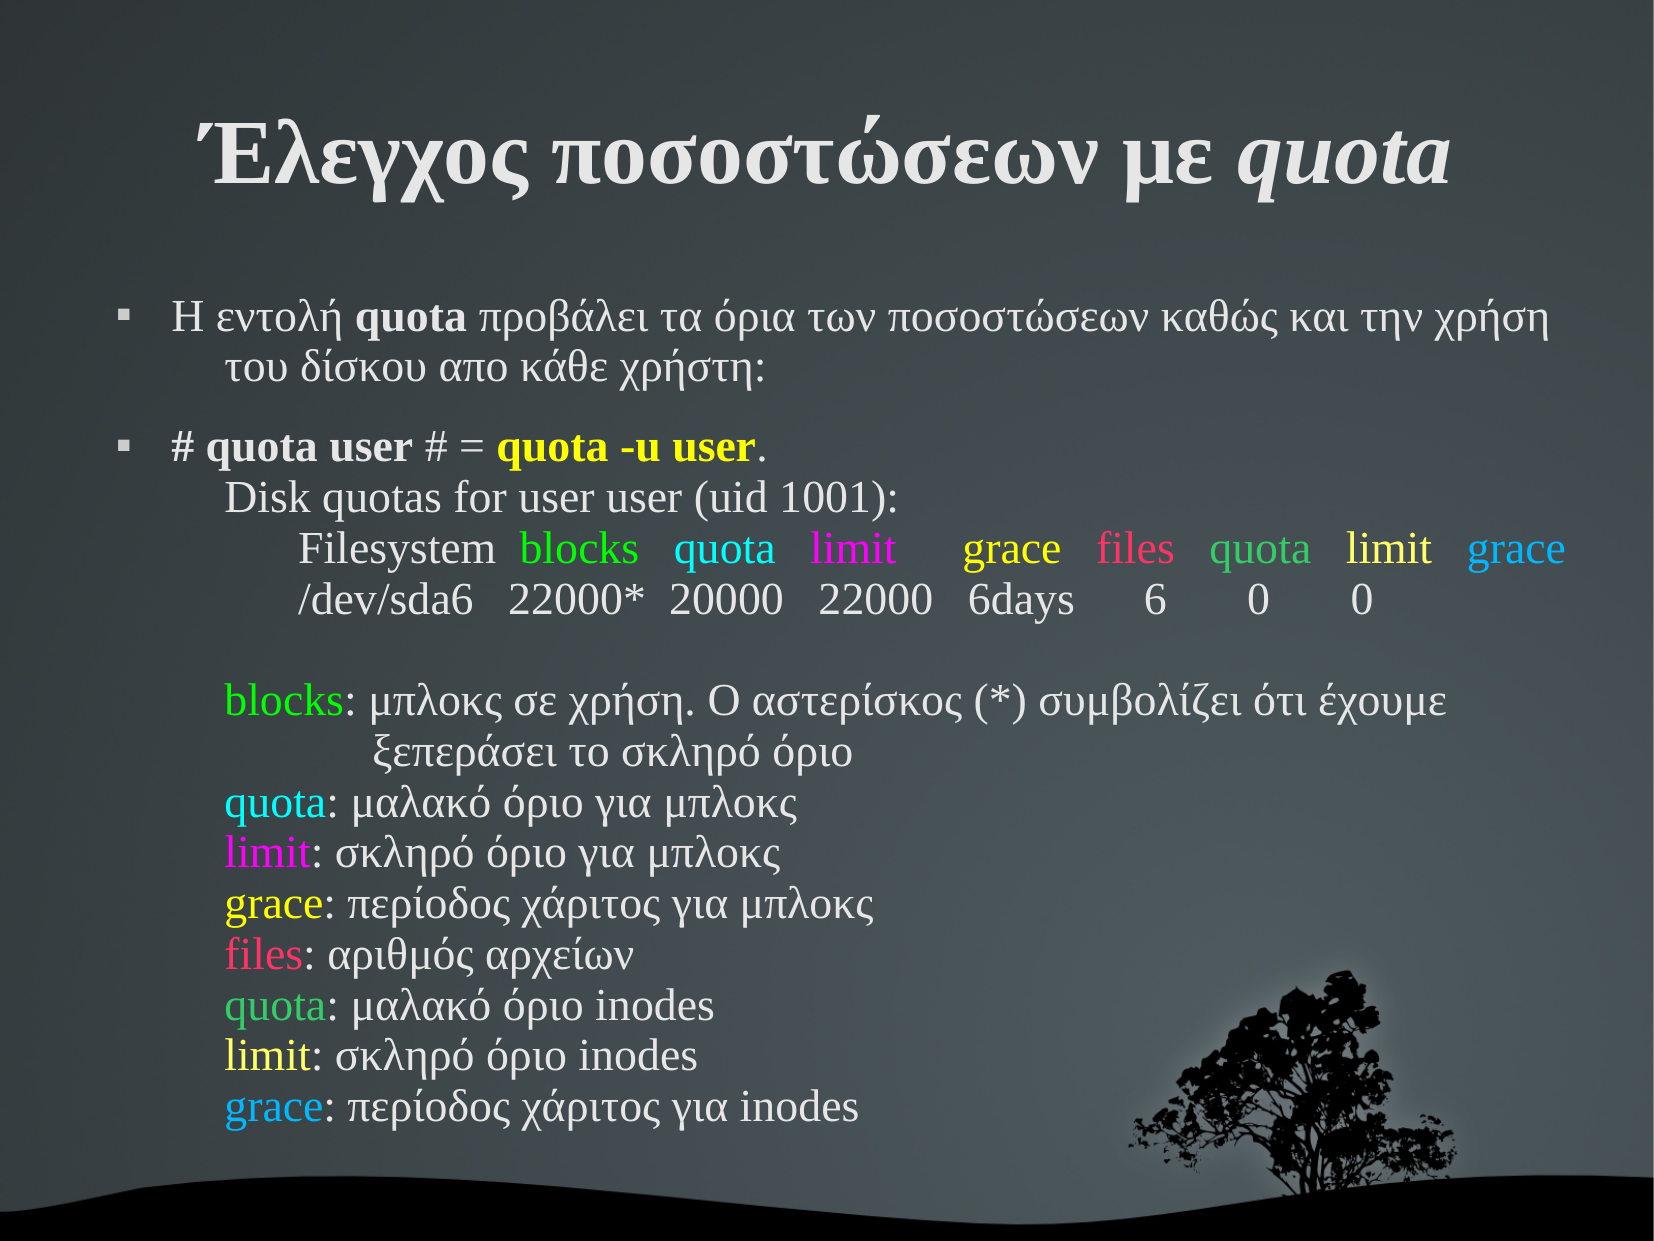

# Έλεγχος ποσοστώσεων με quota
Η εντολή quota προβάλει τα όρια των ποσοστώσεων καθώς και την χρήση του δίσκου απο κάθε χρήστη:
# quota user # = quota -u user. Disk quotas for user user (uid 1001): Filesystem blocks quota limit 	grace files quota limit grace /dev/sda6 22000* 20000 22000 6days 6 0 0 blocks: μπλοκς σε χρήση. Ο αστερίσκος (*) συμβολίζει ότι έχουμε 				ξεπεράσει το σκληρό όριο quota: μαλακό όριο για μπλοκς limit: σκληρό όριο για μπλοκς grace: περίοδος χάριτος για μπλοκς files: αριθμός αρχείων quota: μαλακό όριο inodes limit: σκληρό όριο inodes grace: περίοδος χάριτος για inodes